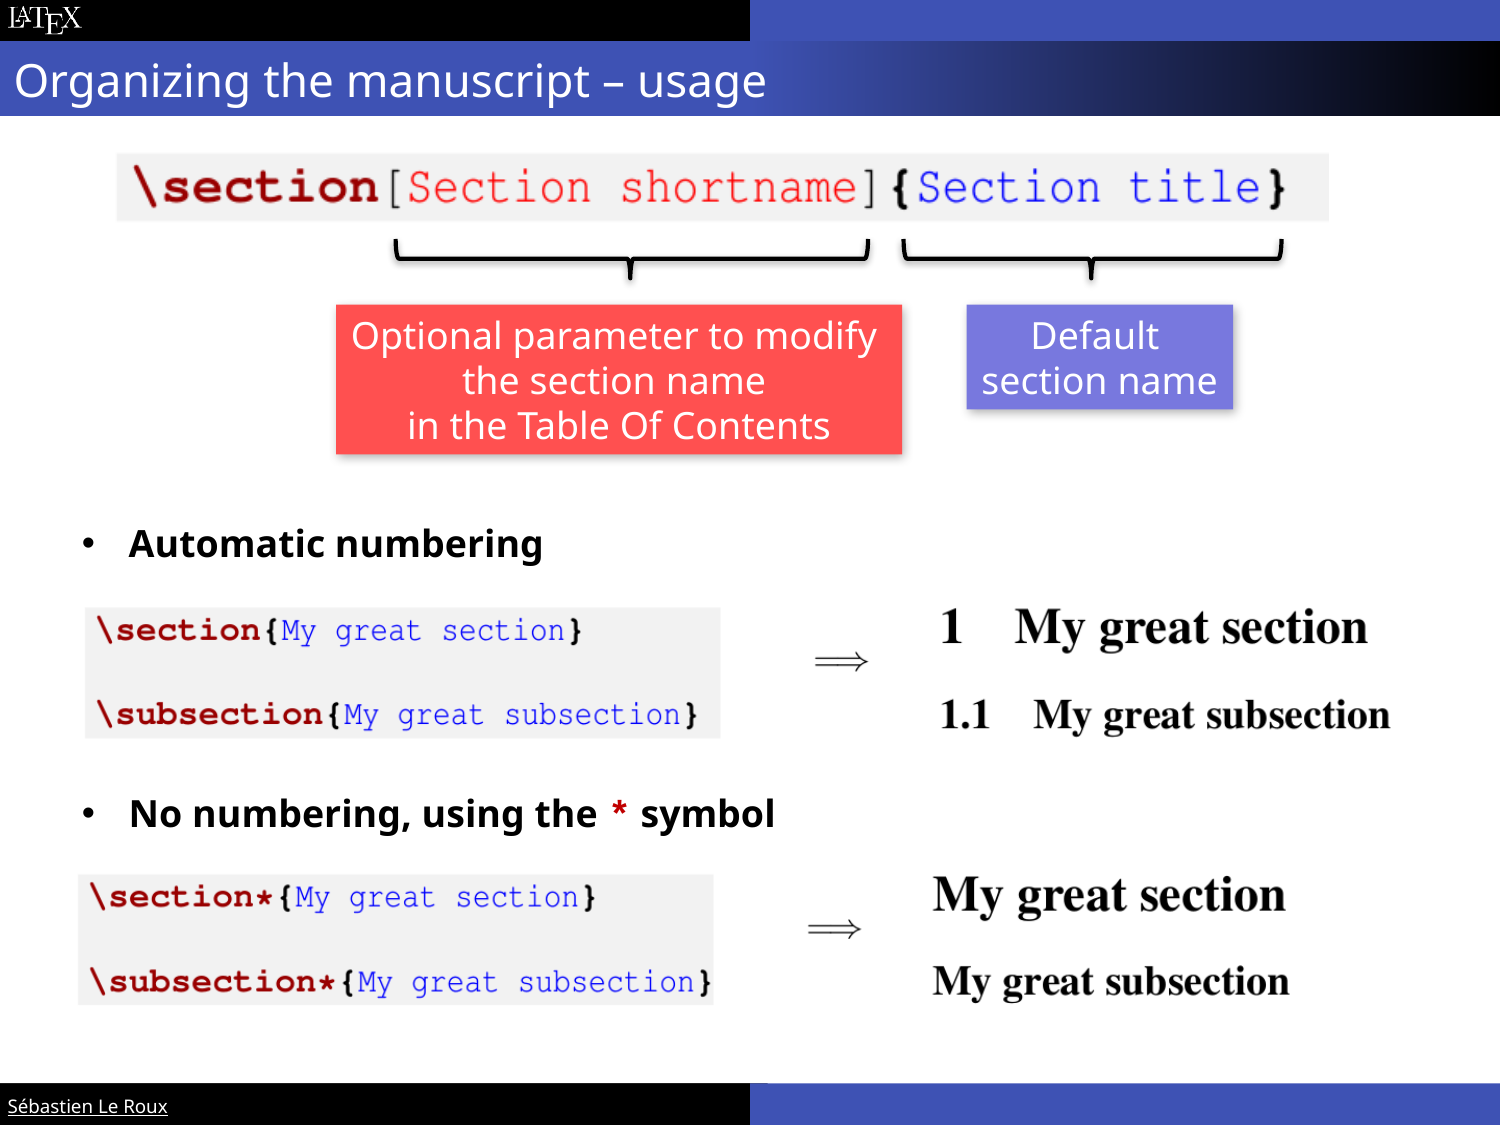

# Organizing the manuscript – usage
Optional parameter to modify
the section name
in the Table Of Contents
Default
section name
Automatic numbering
No numbering, using the * symbol